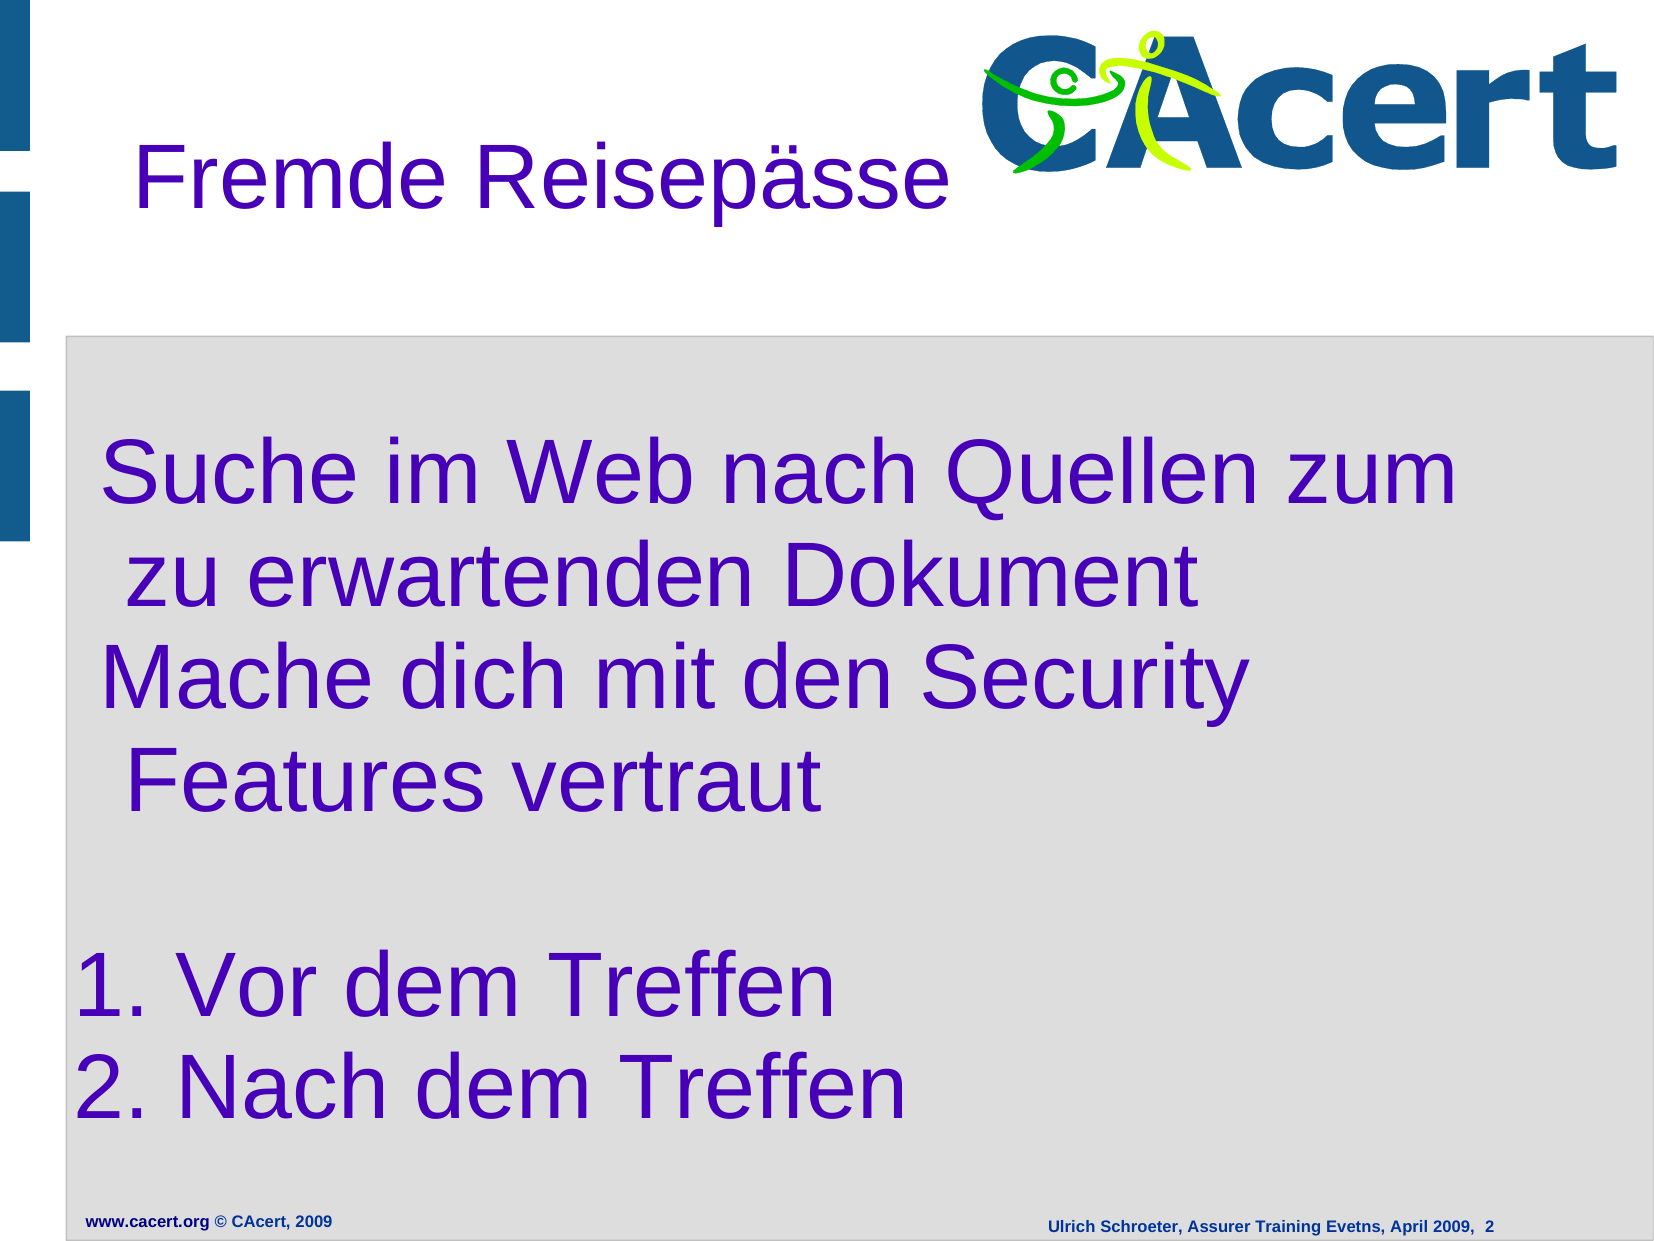

Fremde Reisepässe
 Suche im Web nach Quellen zum
 zu erwartenden Dokument
 Mache dich mit den Security
 Features vertraut
1. Vor dem Treffen
2. Nach dem Treffen